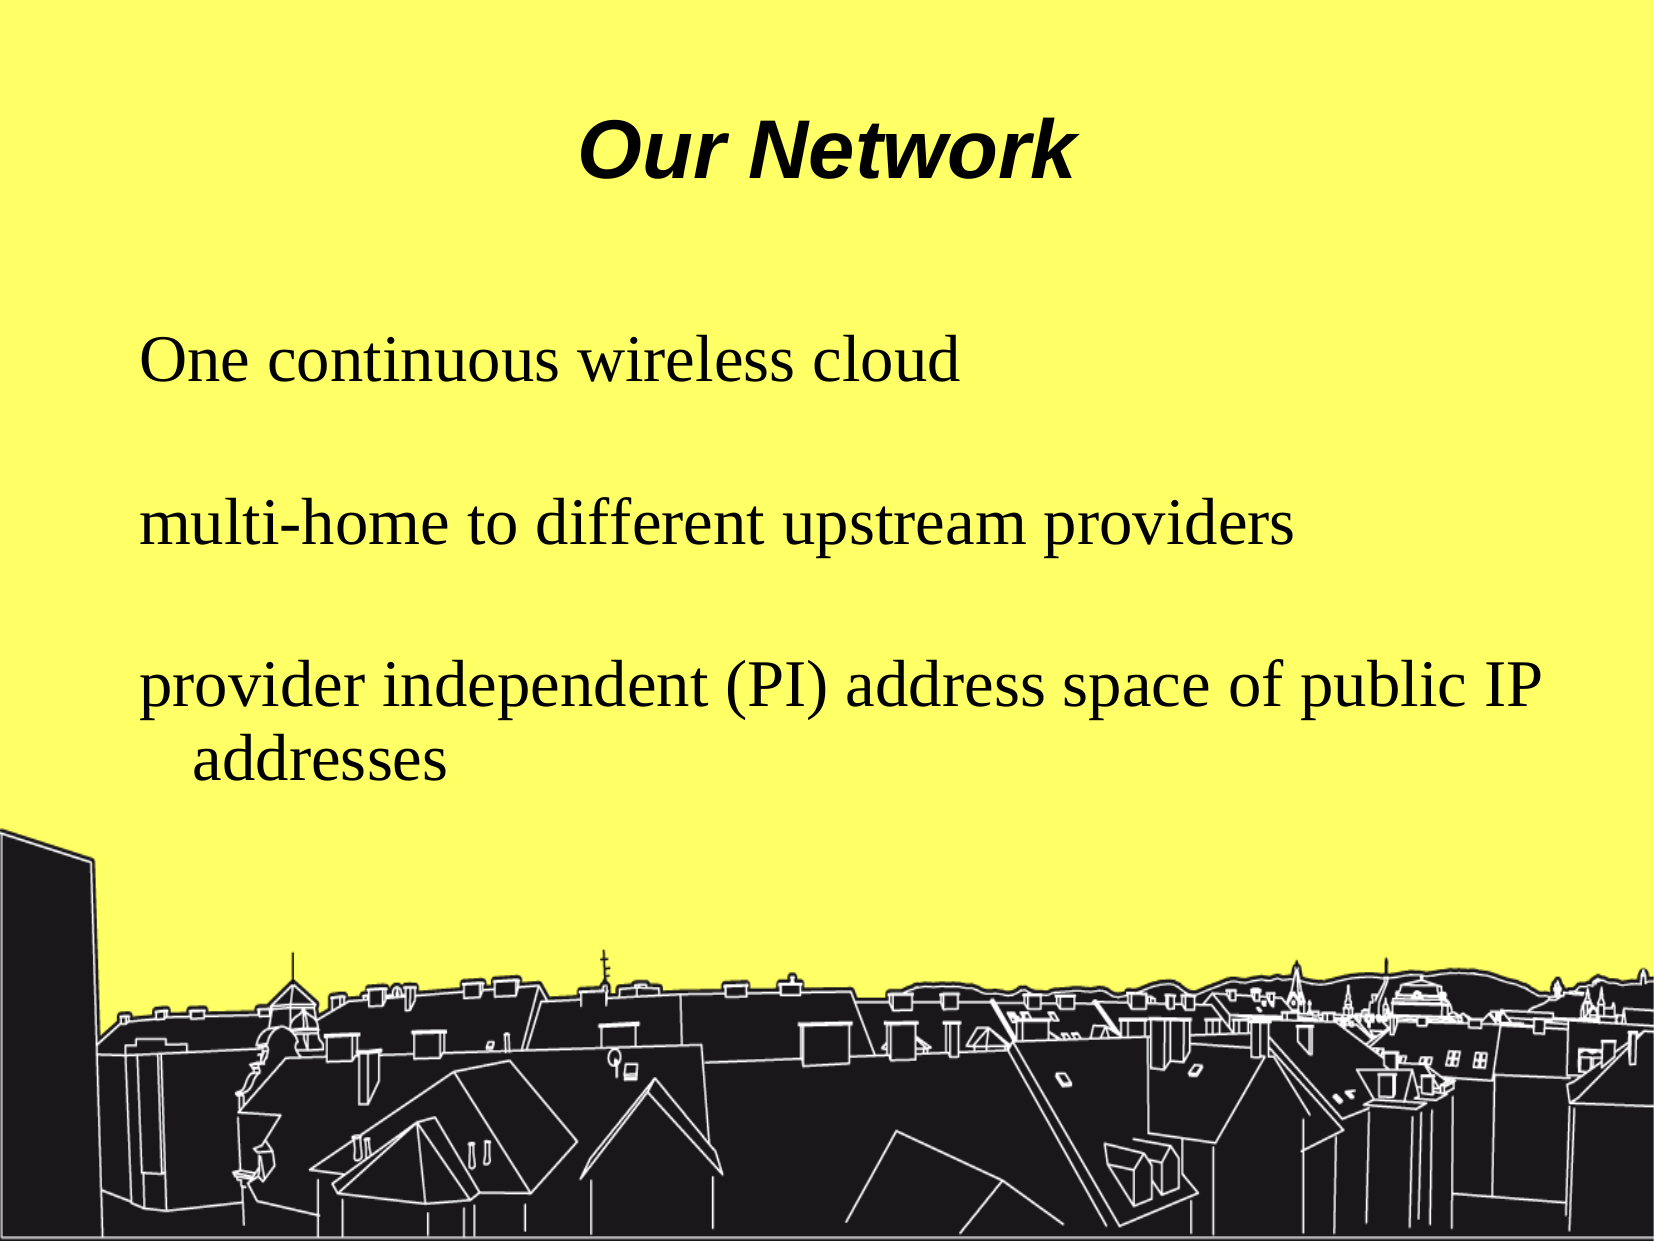

# Our Network
One continuous wireless cloud
multi-home to different upstream providers
provider independent (PI) address space of public IP addresses